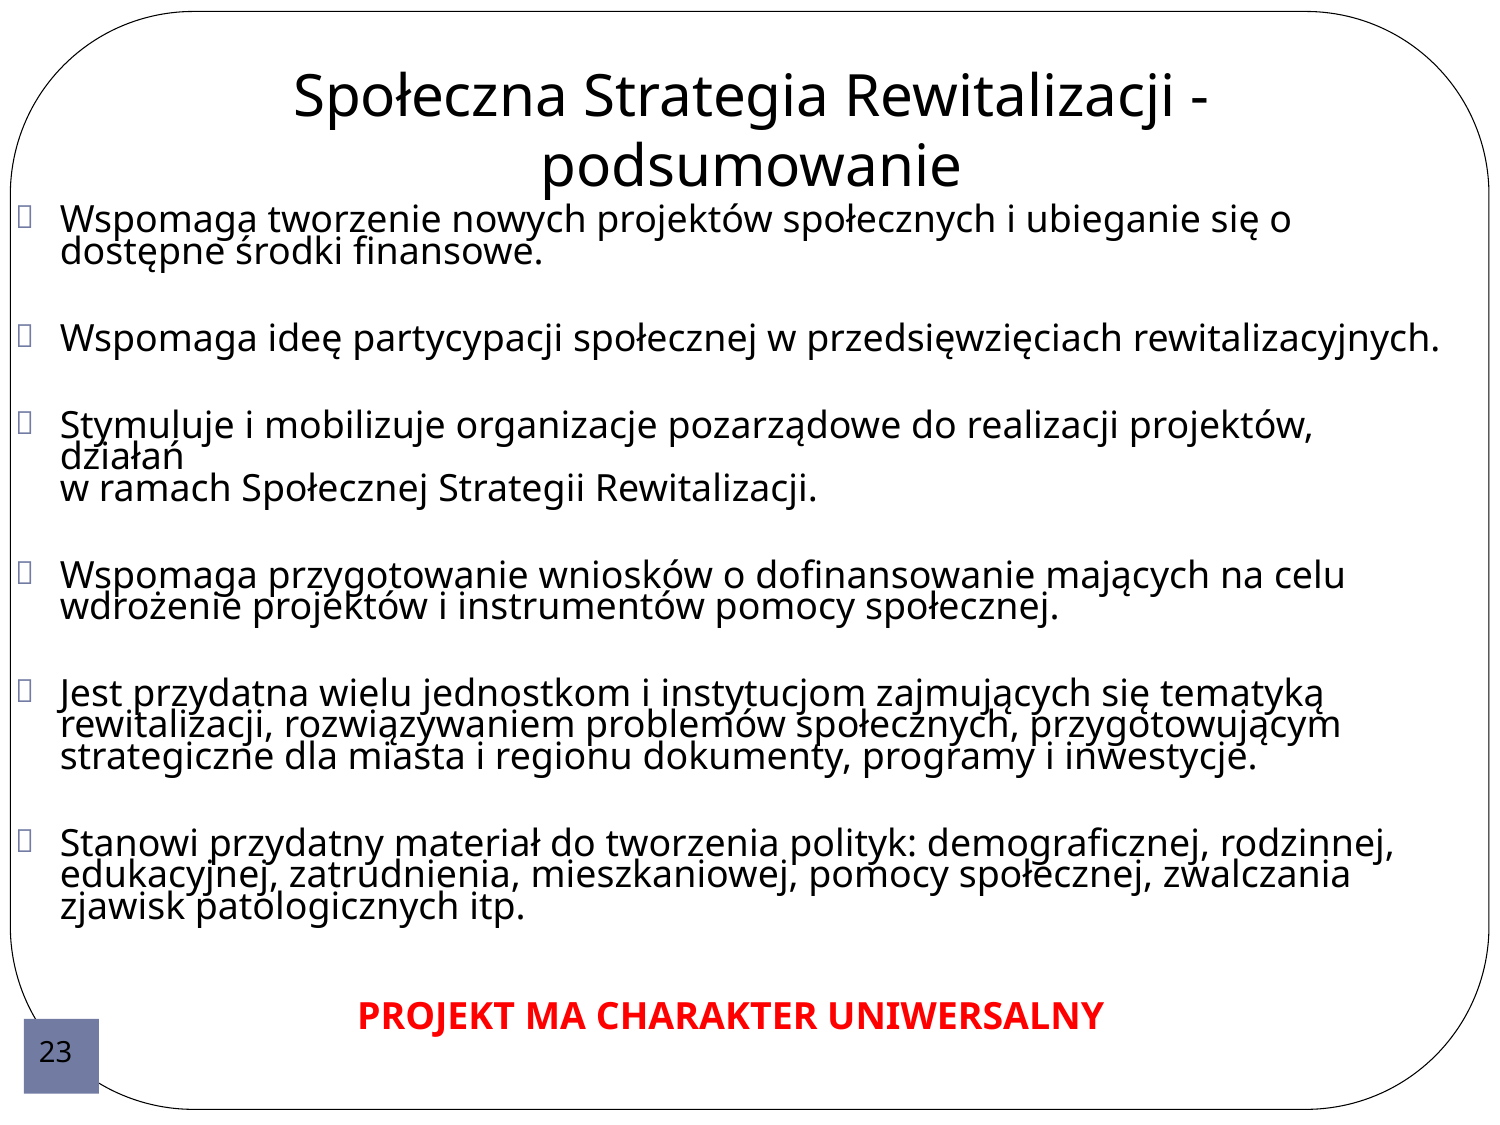

# Społeczna Strategia Rewitalizacji -podsumowanie
Wspomaga tworzenie nowych projektów społecznych i ubieganie się o dostępne środki finansowe.
Wspomaga ideę partycypacji społecznej w przedsięwzięciach rewitalizacyjnych.
Stymuluje i mobilizuje organizacje pozarządowe do realizacji projektów, działań
w ramach Społecznej Strategii Rewitalizacji.
Wspomaga przygotowanie wniosków o dofinansowanie mających na celu wdrożenie projektów i instrumentów pomocy społecznej.
Jest przydatna wielu jednostkom i instytucjom zajmujących się tematyką rewitalizacji, rozwiązywaniem problemów społecznych, przygotowującym strategiczne dla miasta i regionu dokumenty, programy i inwestycje.
Stanowi przydatny materiał do tworzenia polityk: demograficznej, rodzinnej, edukacyjnej, zatrudnienia, mieszkaniowej, pomocy społecznej, zwalczania zjawisk patologicznych itp.
PROJEKT MA CHARAKTER UNIWERSALNY